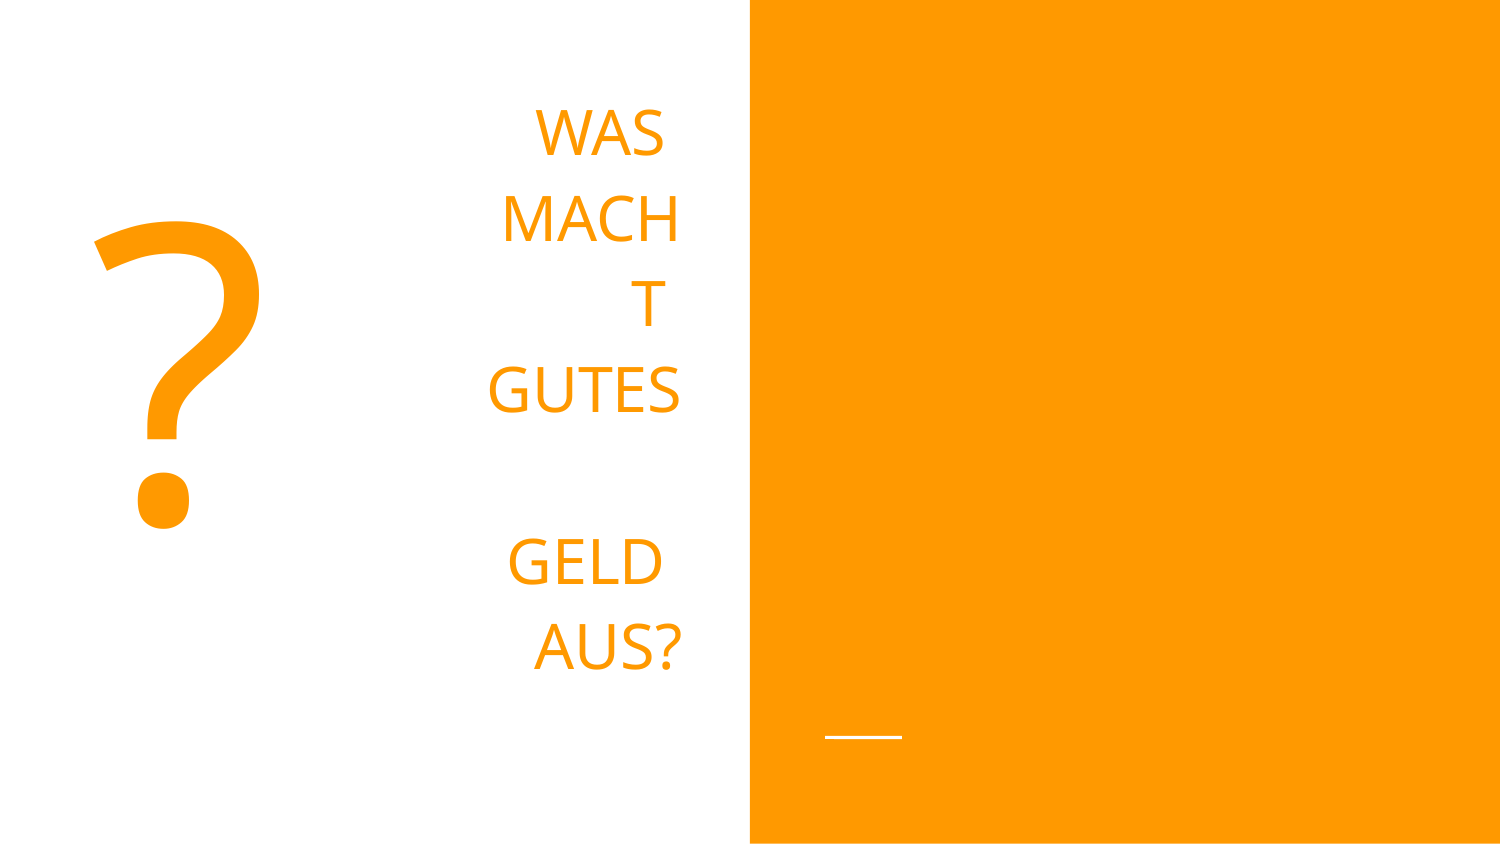

# WAS MACHT GUTES GELD AUS?
?